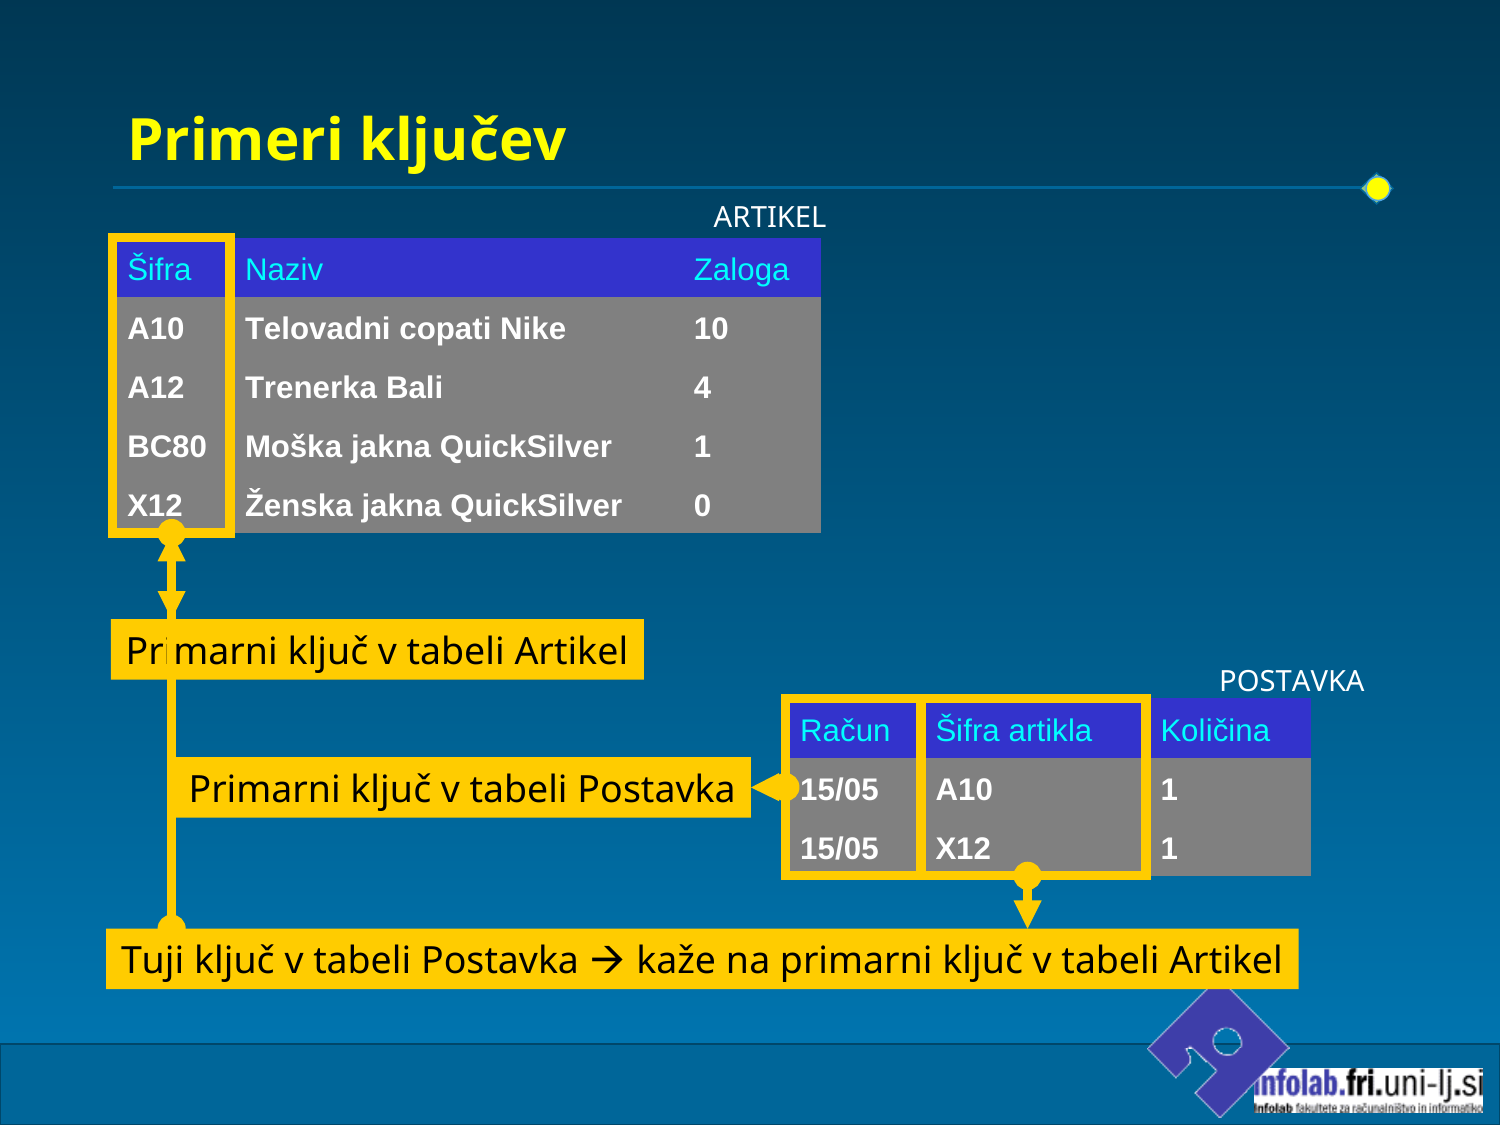

# Primeri ključev
ARTIKEL
Tuji ključ v tabeli Postavka  kaže na primarni ključ v tabeli Artikel
Primarni ključ v tabeli Artikel
| Šifra | Naziv | Zaloga |
| --- | --- | --- |
| A10 | Telovadni copati Nike | 10 |
| A12 | Trenerka Bali | 4 |
| BC80 | Moška jakna QuickSilver | 1 |
| X12 | Ženska jakna QuickSilver | 0 |
POSTAVKA
Primarni ključ v tabeli Postavka
| Račun | Šifra artikla | Količina |
| --- | --- | --- |
| 15/05 | A10 | 1 |
| 15/05 | X12 | 1 |